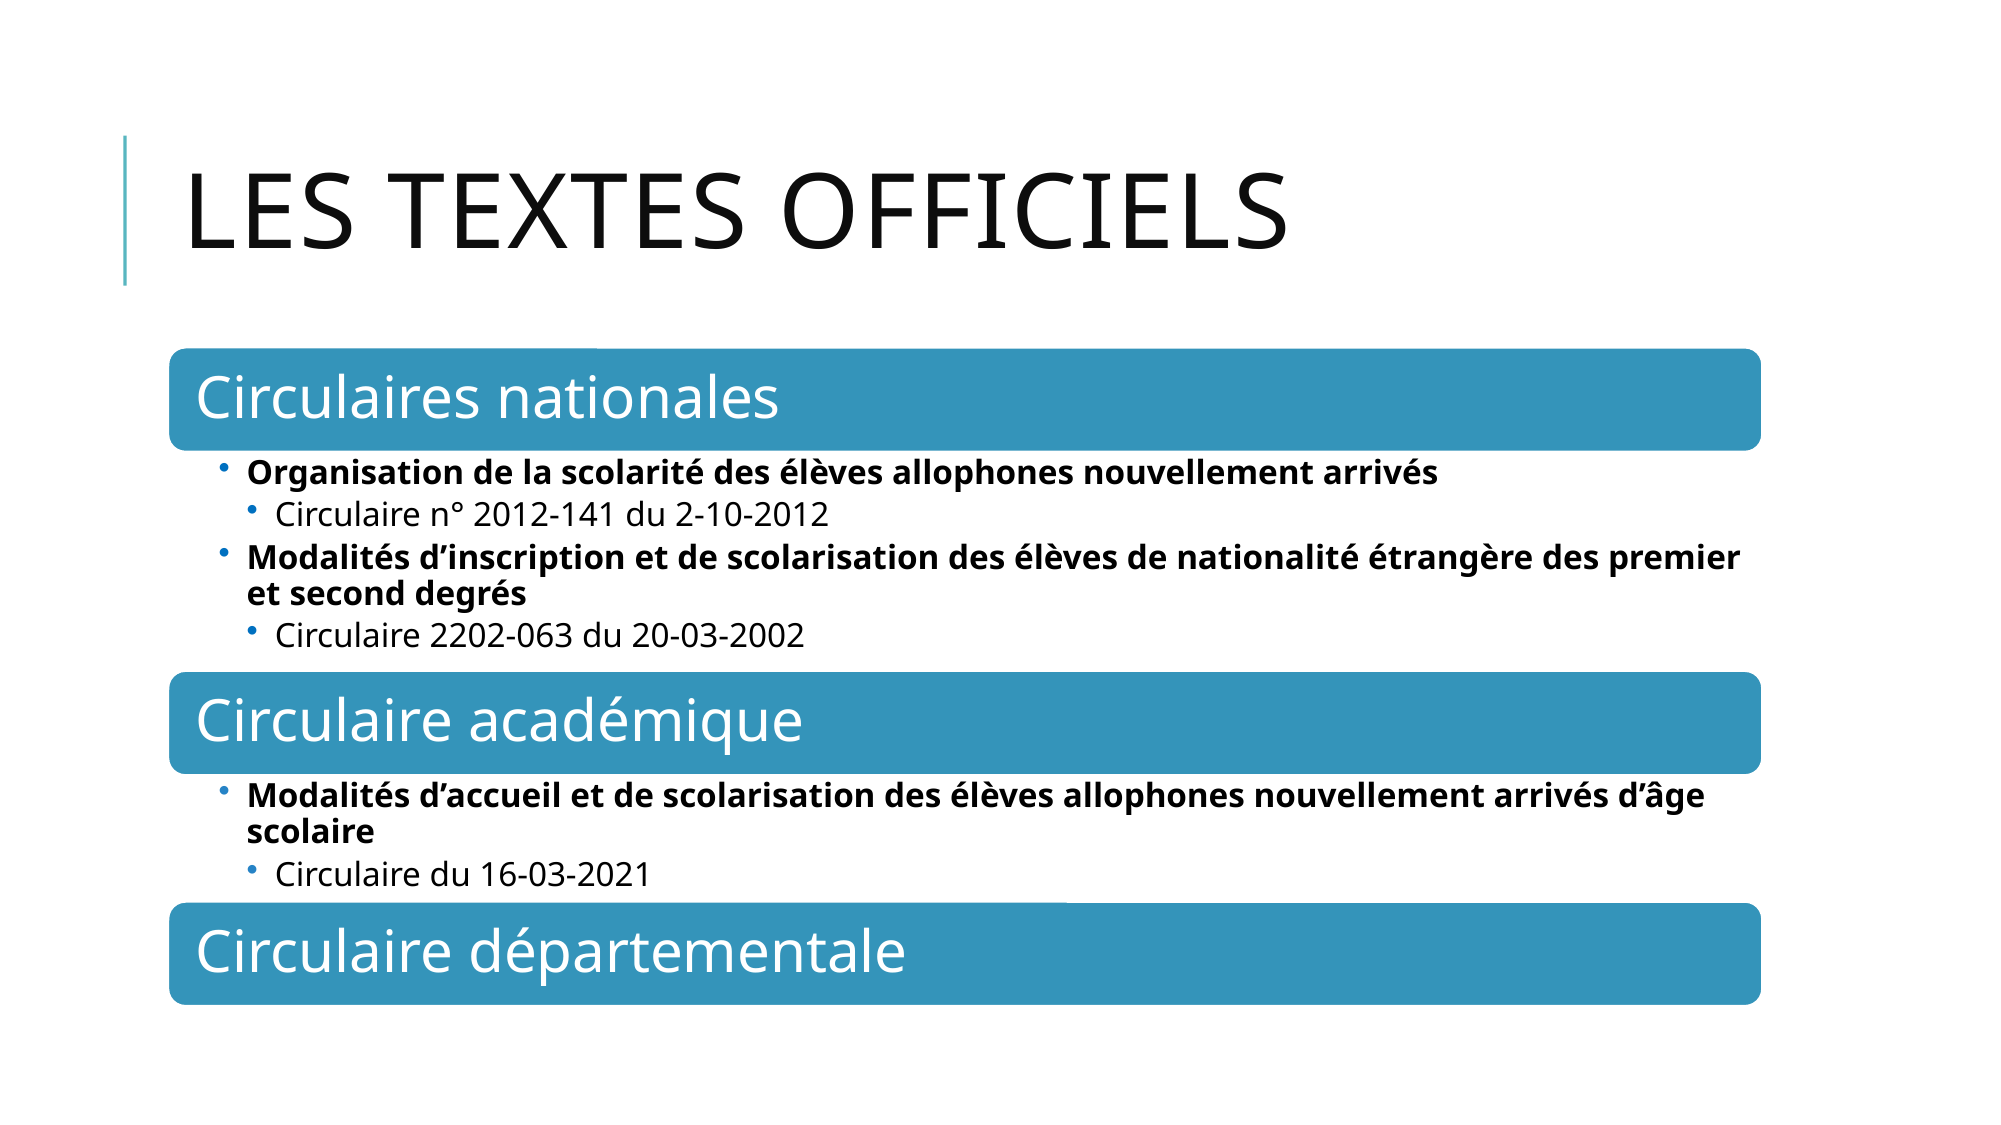

# Les textes officiels
Circulaires nationales
Organisation de la scolarité des élèves allophones nouvellement arrivés​
Circulaire n° 2012-141 du 2-10-2012​
Modalités d’inscription et de scolarisation des élèves de nationalité étrangère des premier et second degrés​
Circulaire 2202-063 du 20-03-2002​
Circulaire académique
Modalités d’accueil et de scolarisation des élèves allophones nouvellement arrivés d’âge scolaire​
Circulaire du 16-03-2021
Circulaire départementale